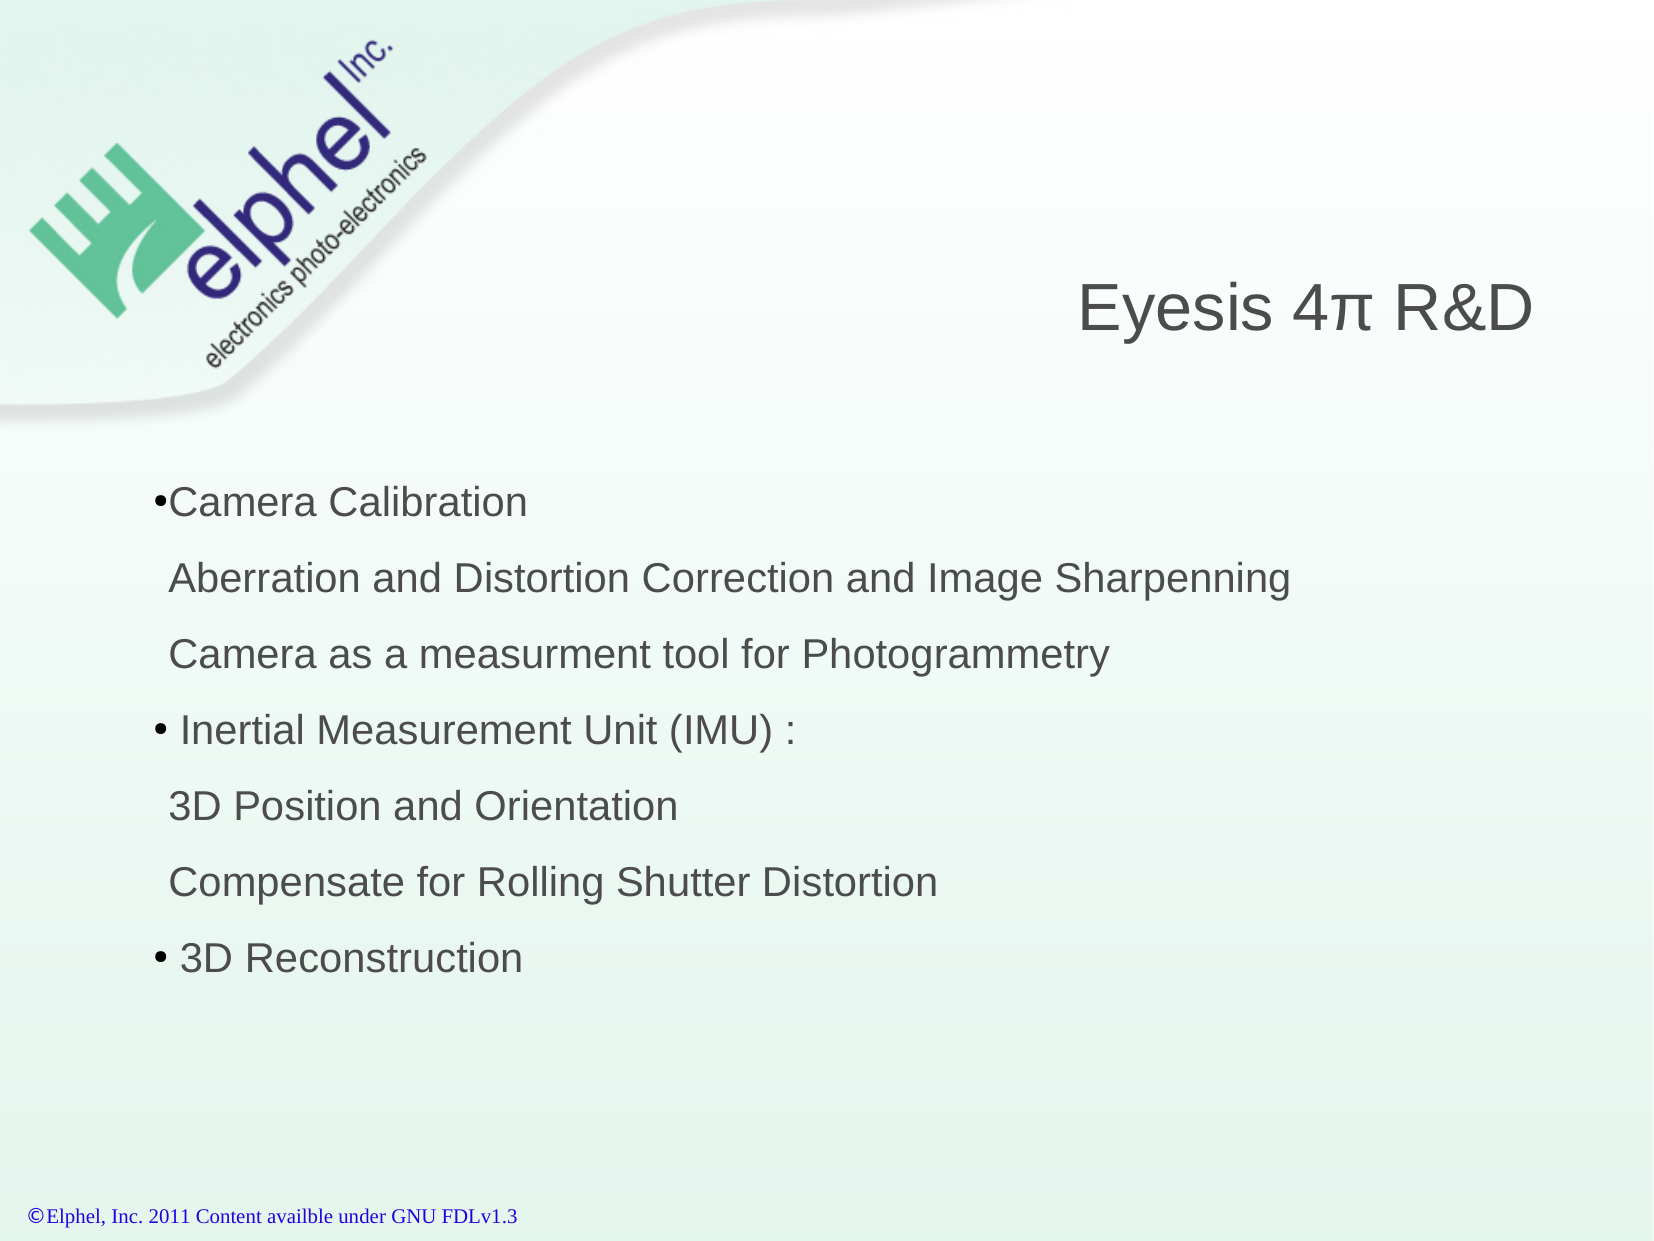

# Eyesis 4π R&D
Camera Calibration
Aberration and Distortion Correction and Image Sharpenning
Camera as a measurment tool for Photogrammetry
 Inertial Measurement Unit (IMU) :
3D Position and Orientation
Compensate for Rolling Shutter Distortion
 3D Reconstruction